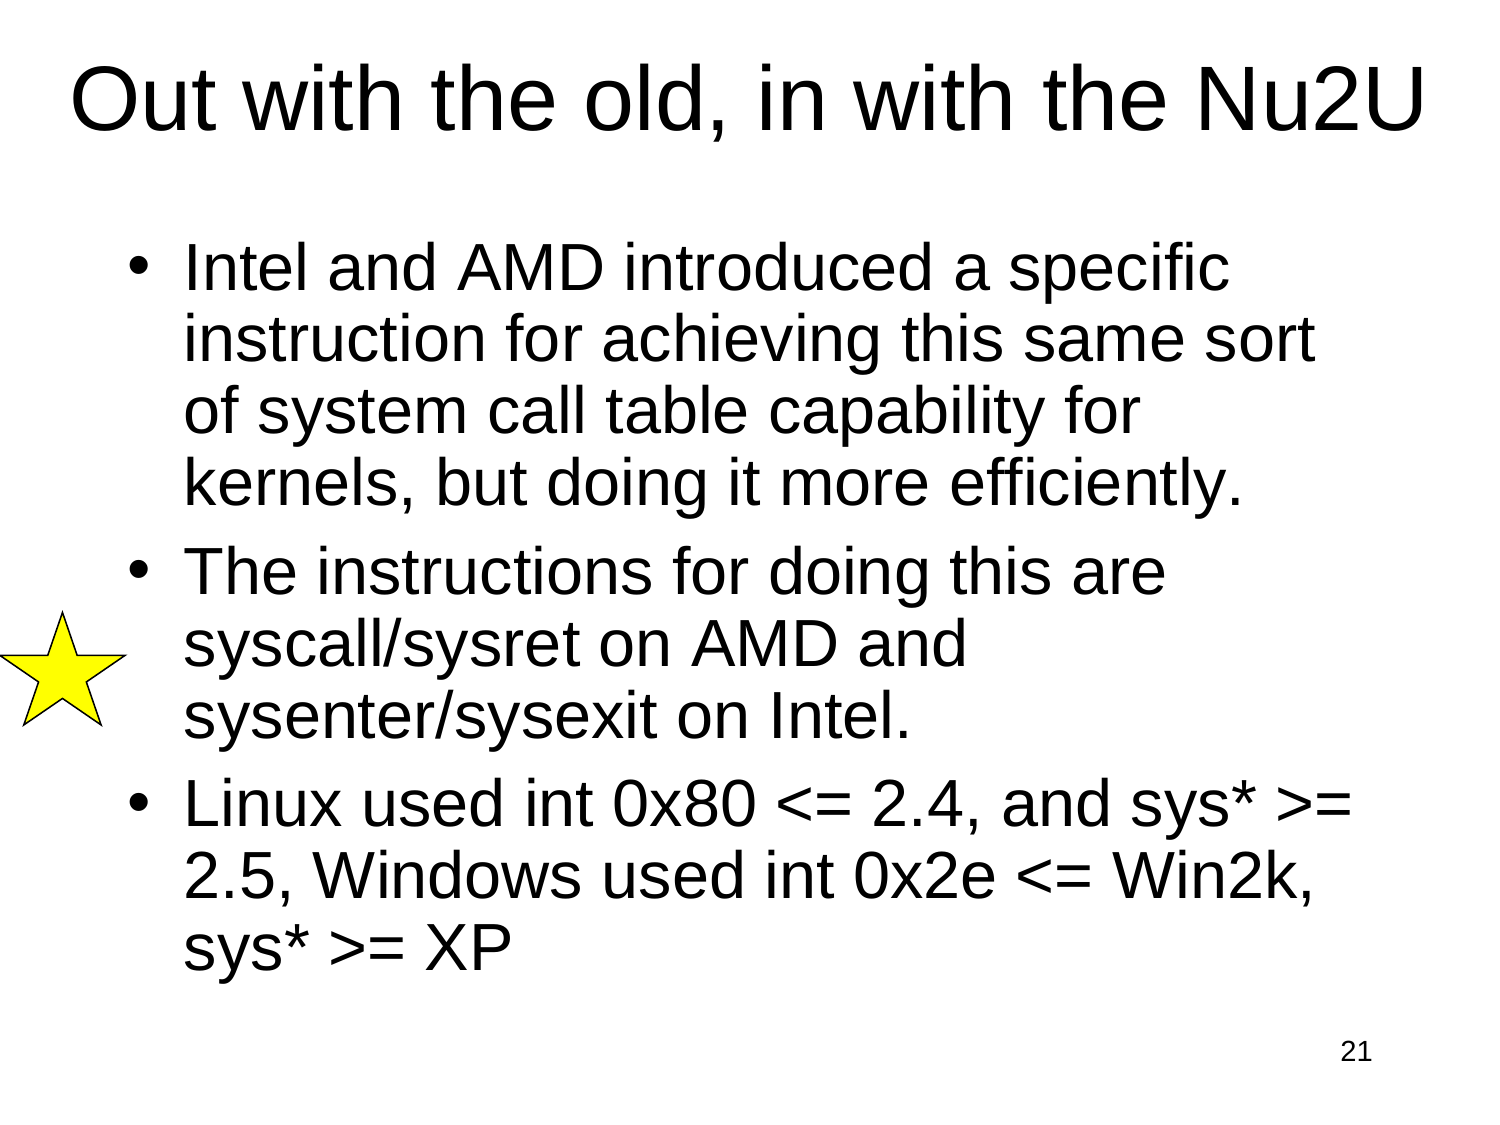

# Out with the old, in with the Nu2U
Intel and AMD introduced a specific instruction for achieving this same sort of system call table capability for kernels, but doing it more efficiently.
The instructions for doing this are syscall/sysret on AMD and sysenter/sysexit on Intel.
Linux used int 0x80 <= 2.4, and sys* >= 2.5, Windows used int 0x2e <= Win2k, sys* >= XP